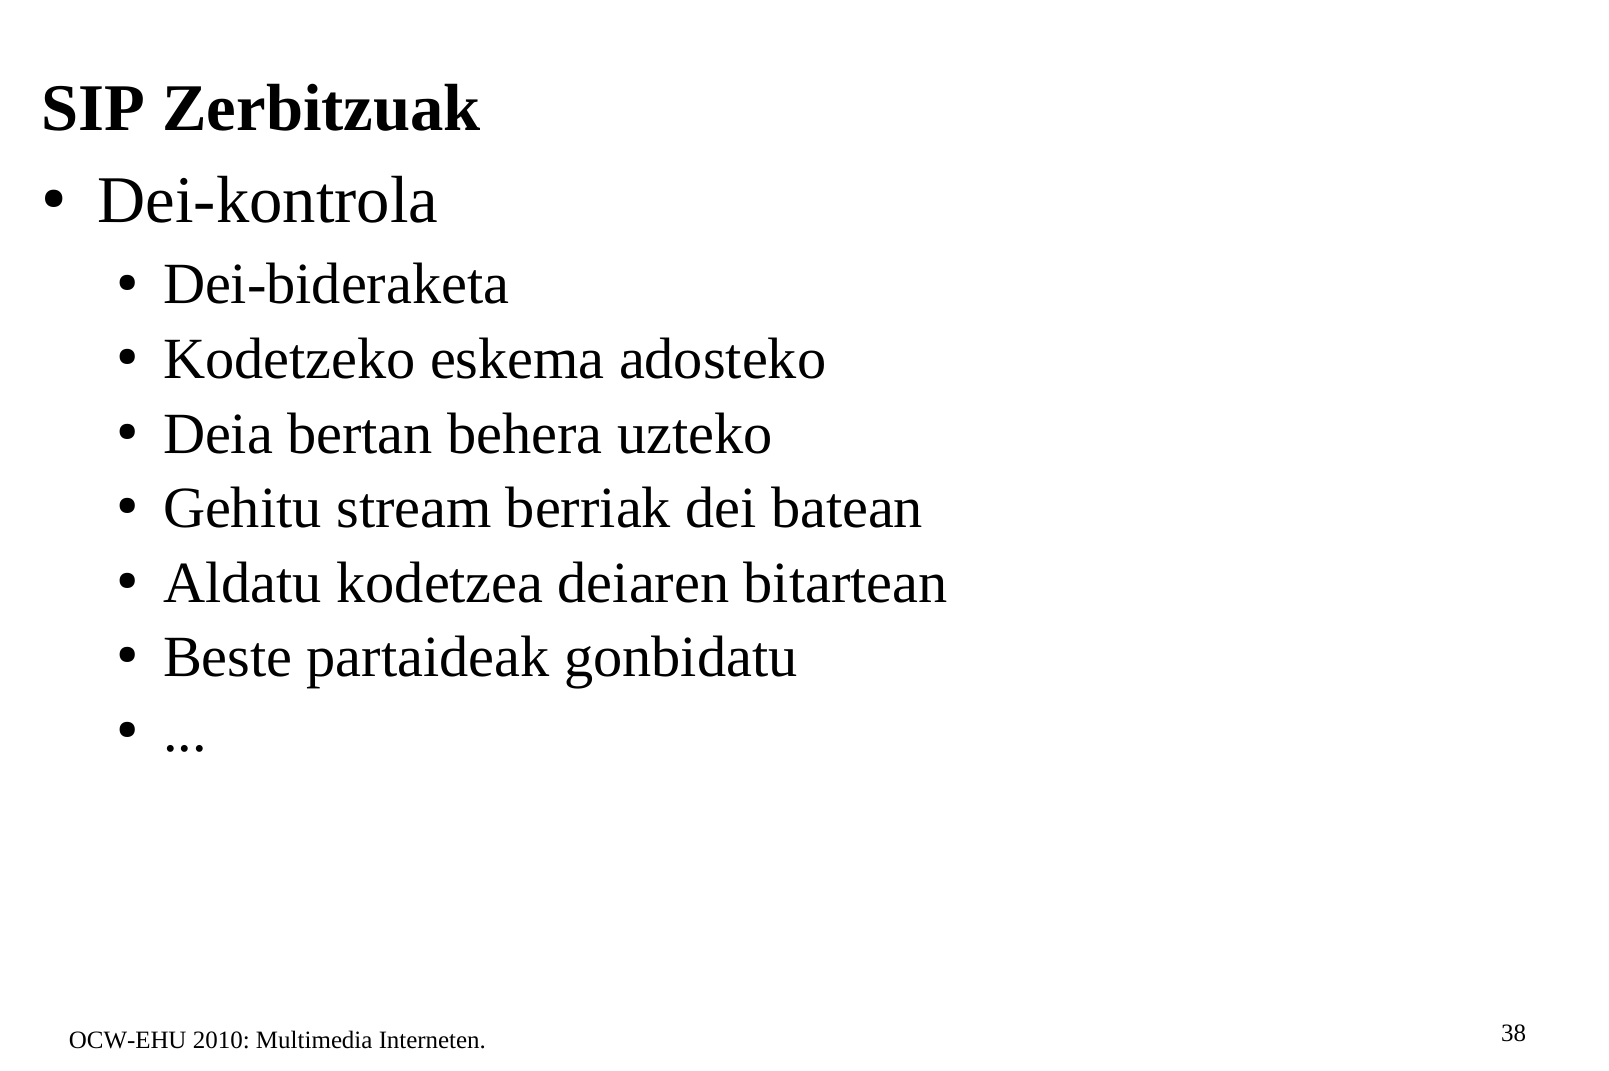

# SIP Zerbitzuak
Dei-kontrola
Dei-bideraketa
Kodetzeko eskema adosteko
Deia bertan behera uzteko
Gehitu stream berriak dei batean
Aldatu kodetzea deiaren bitartean
Beste partaideak gonbidatu
...
38